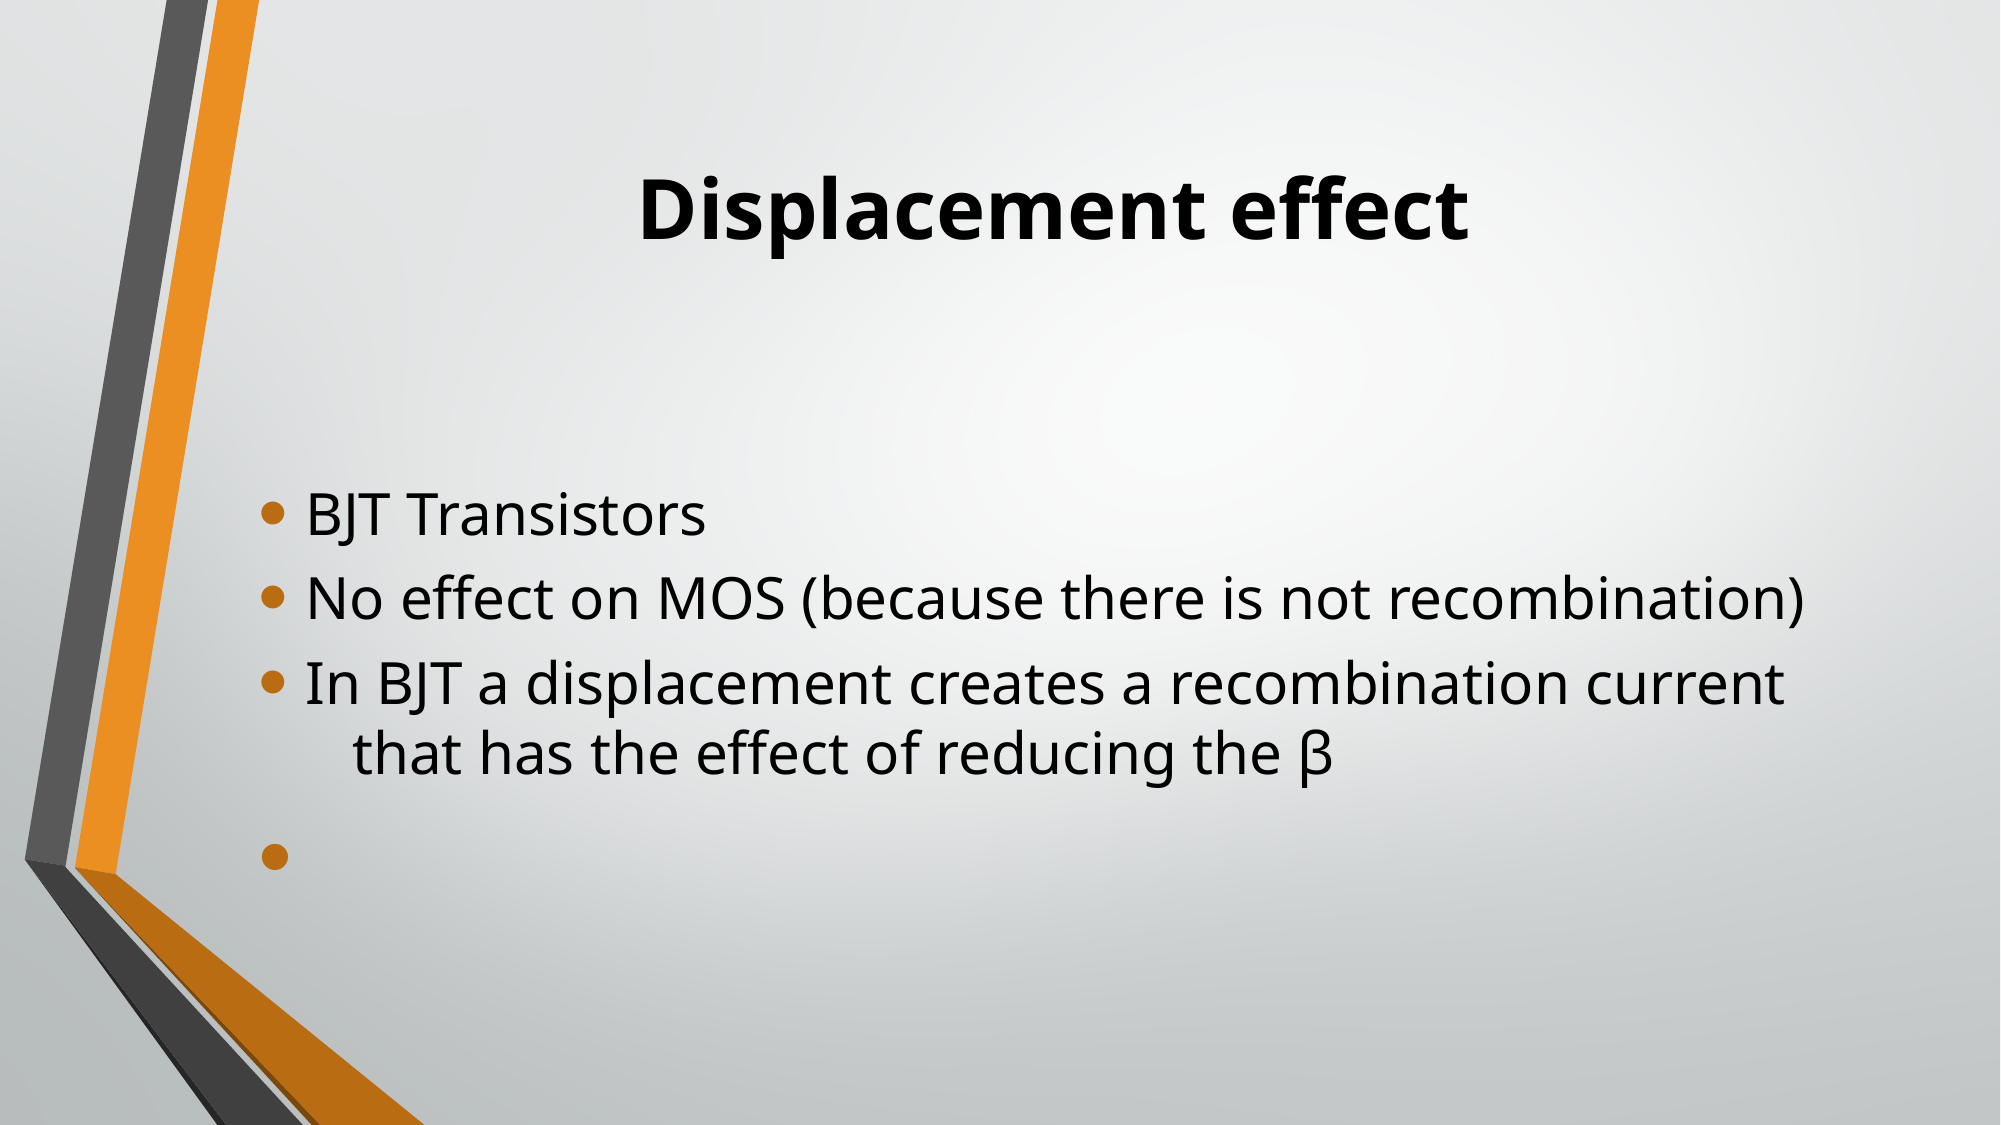

# Displacement effect
BJT Transistors
No effect on MOS (because there is not recombination)
In BJT a displacement creates a recombination current that has the effect of reducing the β